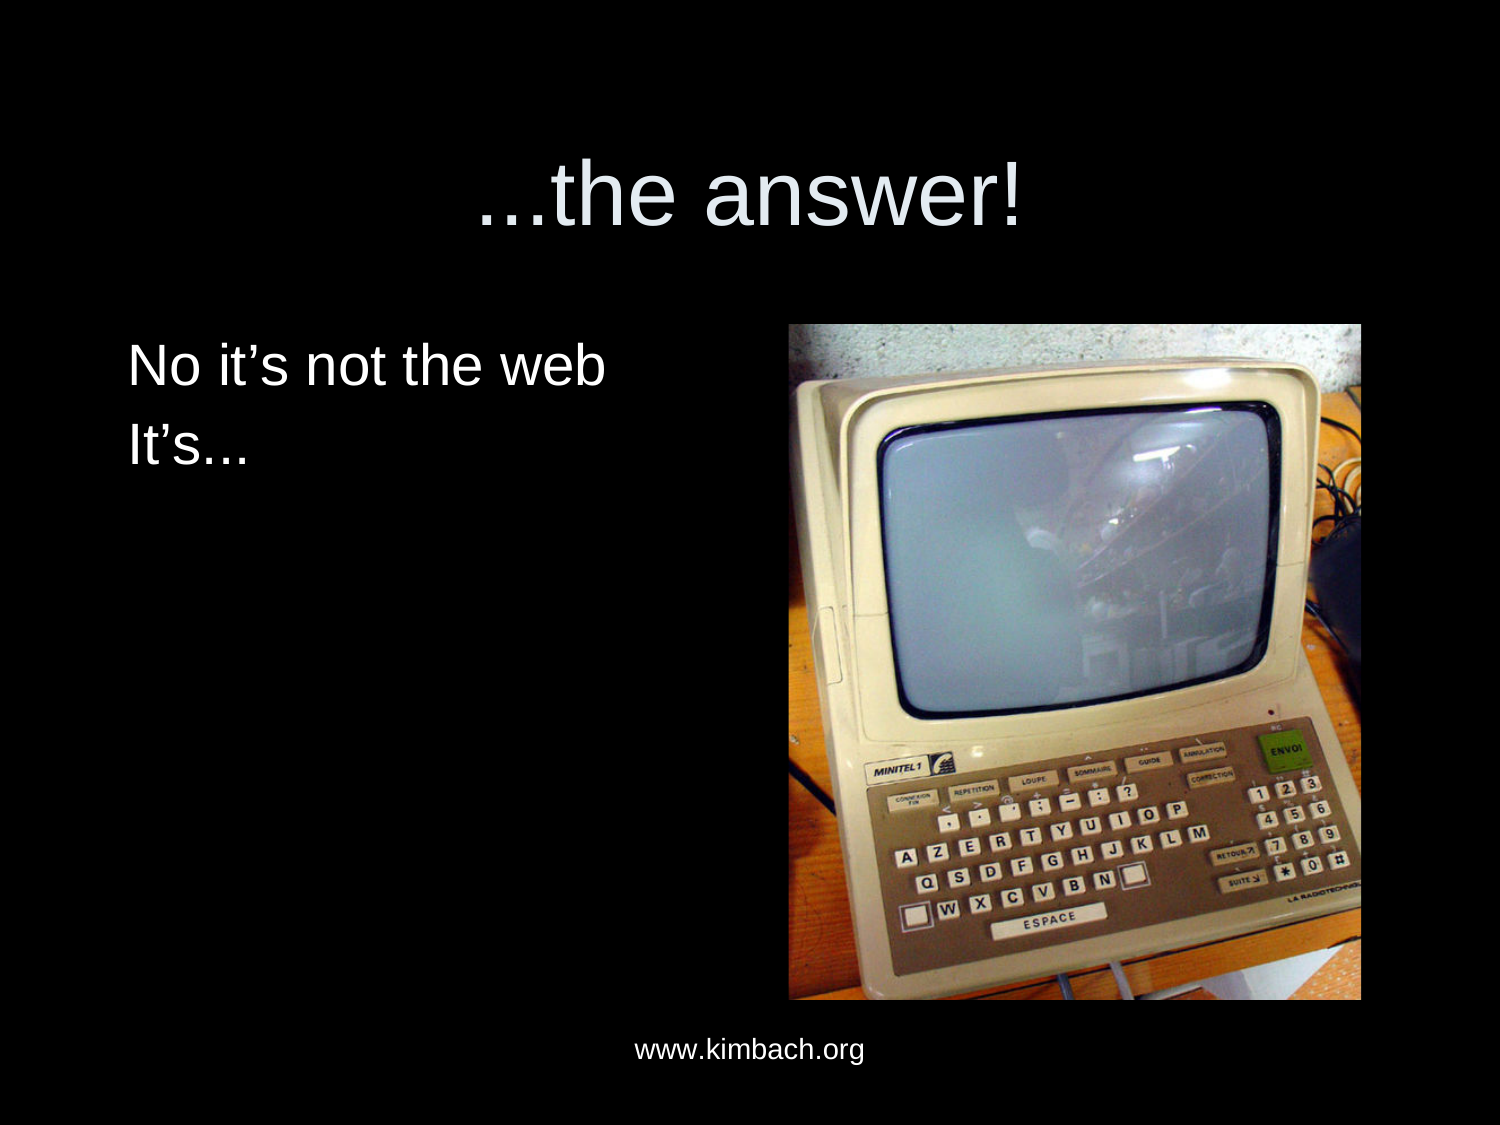

# ...the answer!
No it’s not the web
It’s...
www.kimbach.org